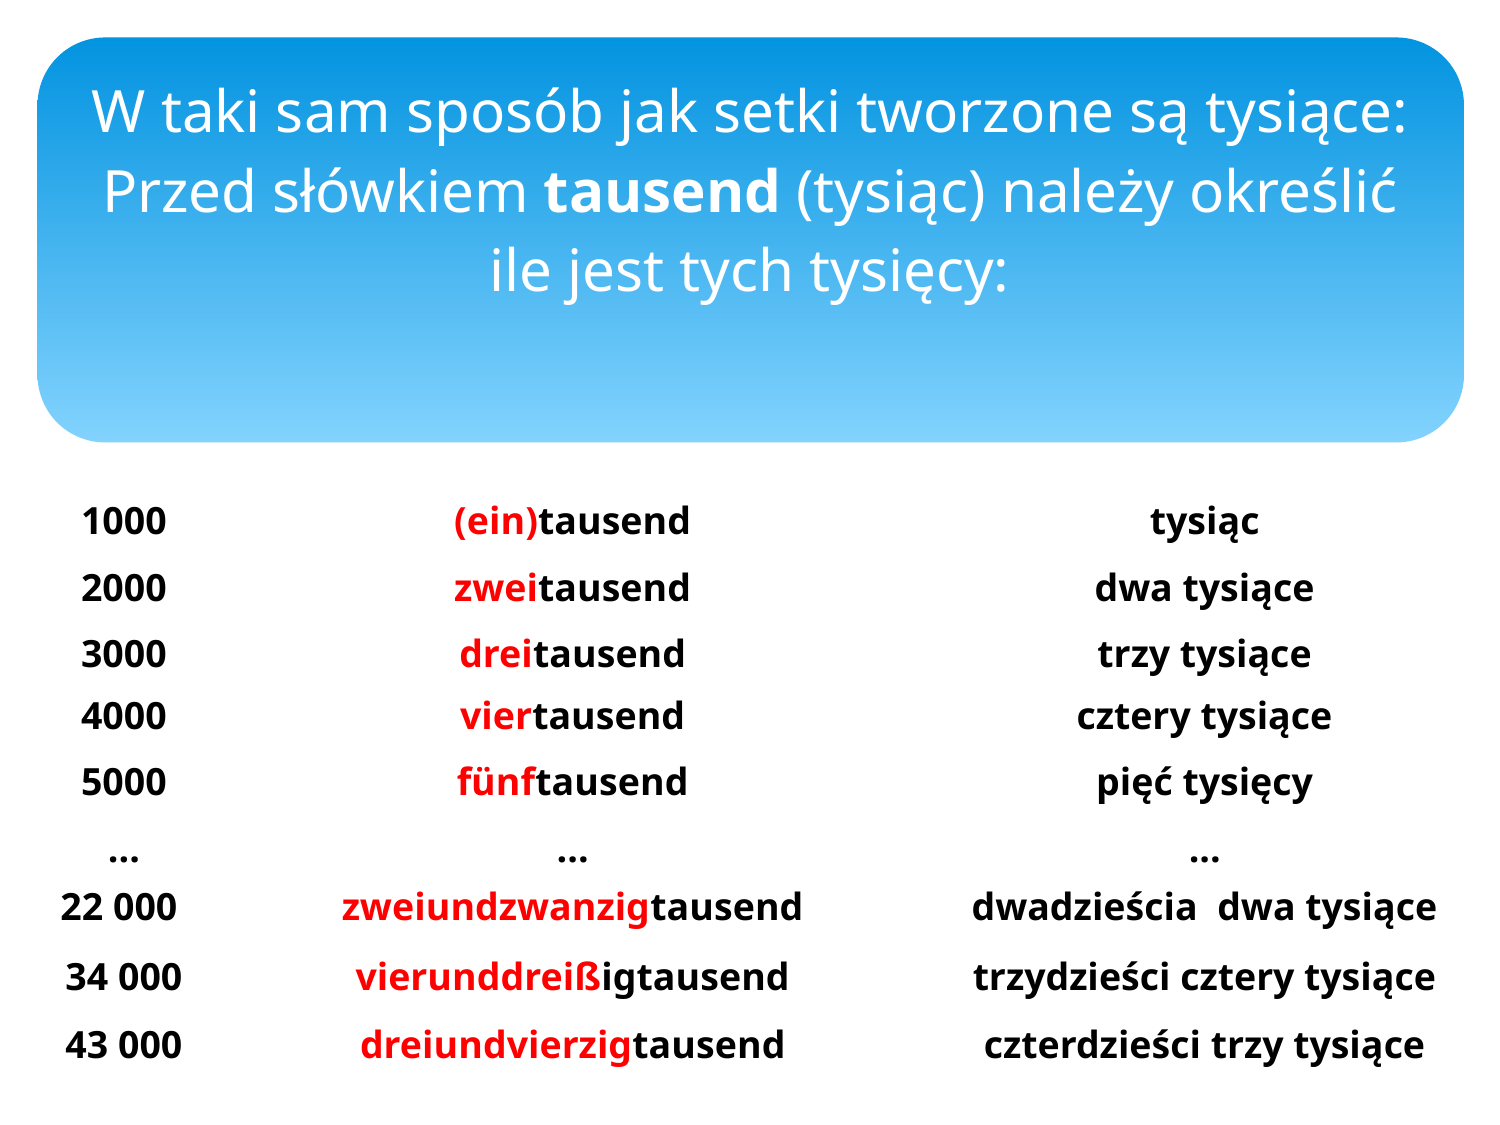

# W taki sam sposób jak setki tworzone są tysiące: Przed słówkiem tausend (tysiąc) należy określić ile jest tych tysięcy:
| | | |
| --- | --- | --- |
| 1000 | (ein)tausend | tysiąc |
| 2000 | zweitausend | dwa tysiące |
| 3000 | dreitausend | trzy tysiące |
| 4000 | viertausend | cztery tysiące |
| 5000 | fünftausend | pięć tysięcy |
| ... | ... | ... |
| 22 000 | zweiundzwanzigtausend | dwadzieścia dwa tysiące |
| 34 000 | vierunddreißigtausend | trzydzieści cztery tysiące |
| 43 000 | dreiundvierzigtausend | czterdzieści trzy tysiące |